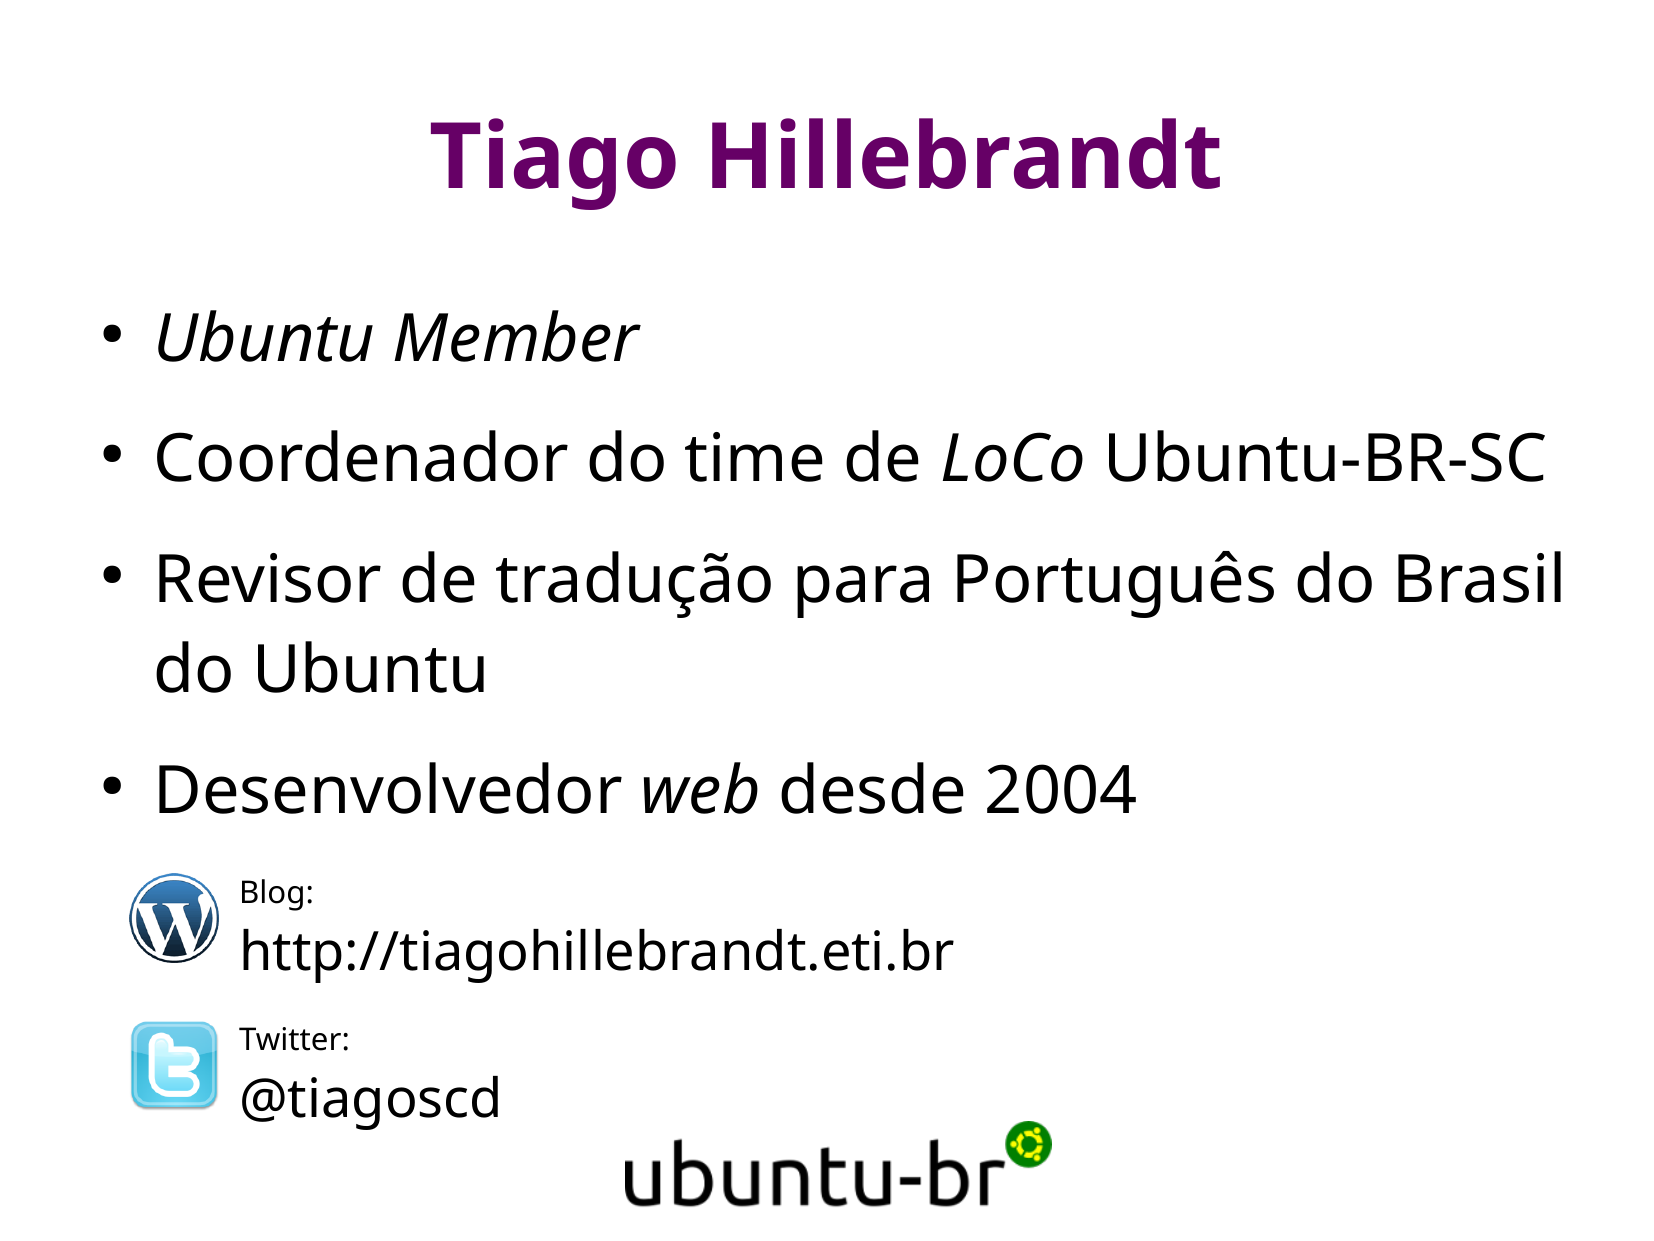

# Tiago Hillebrandt
Ubuntu Member
Coordenador do time de LoCo Ubuntu-BR-SC
Revisor de tradução para Português do Brasil do Ubuntu
Desenvolvedor web desde 2004
Blog:
http://tiagohillebrandt.eti.br
Twitter:
@tiagoscd